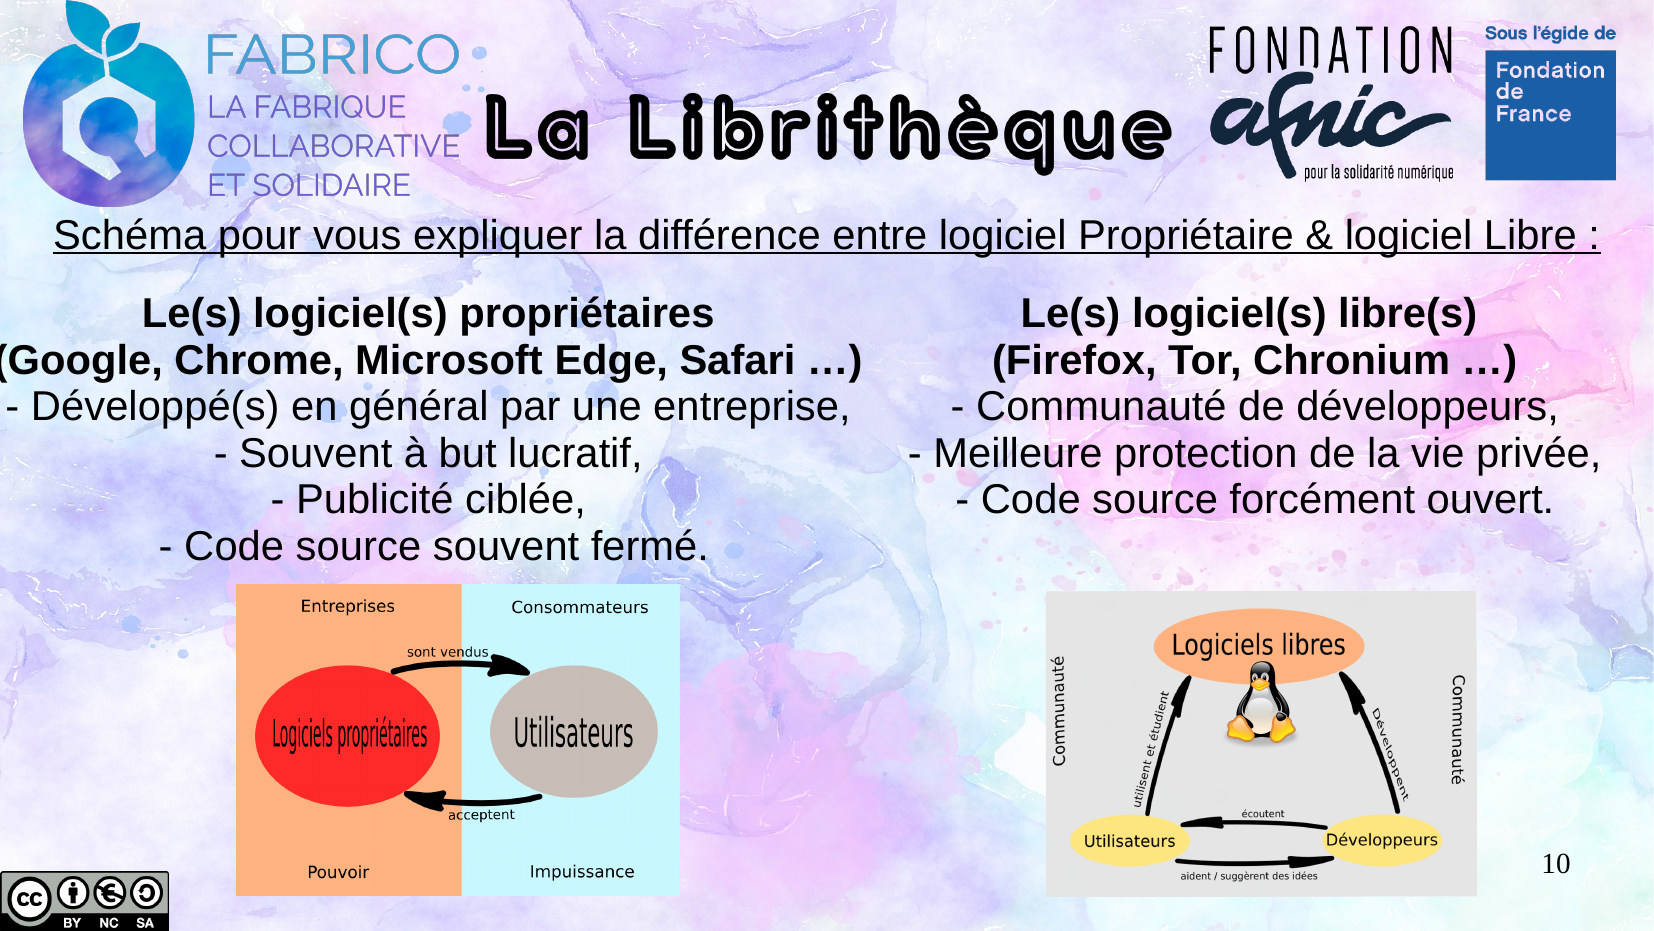

Schéma pour vous expliquer la différence entre logiciel Propriétaire & logiciel Libre :
Le(s) logiciel(s) propriétaires
(Google, Chrome, Microsoft Edge, Safari …)
- Développé(s) en général par une entreprise,
- Souvent à but lucratif,
- Publicité ciblée,
- Code source souvent fermé.
Le(s) logiciel(s) libre(s)
(Firefox, Tor, Chronium …)
- Communauté de développeurs,
- Meilleure protection de la vie privée,
- Code source forcément ouvert.
10